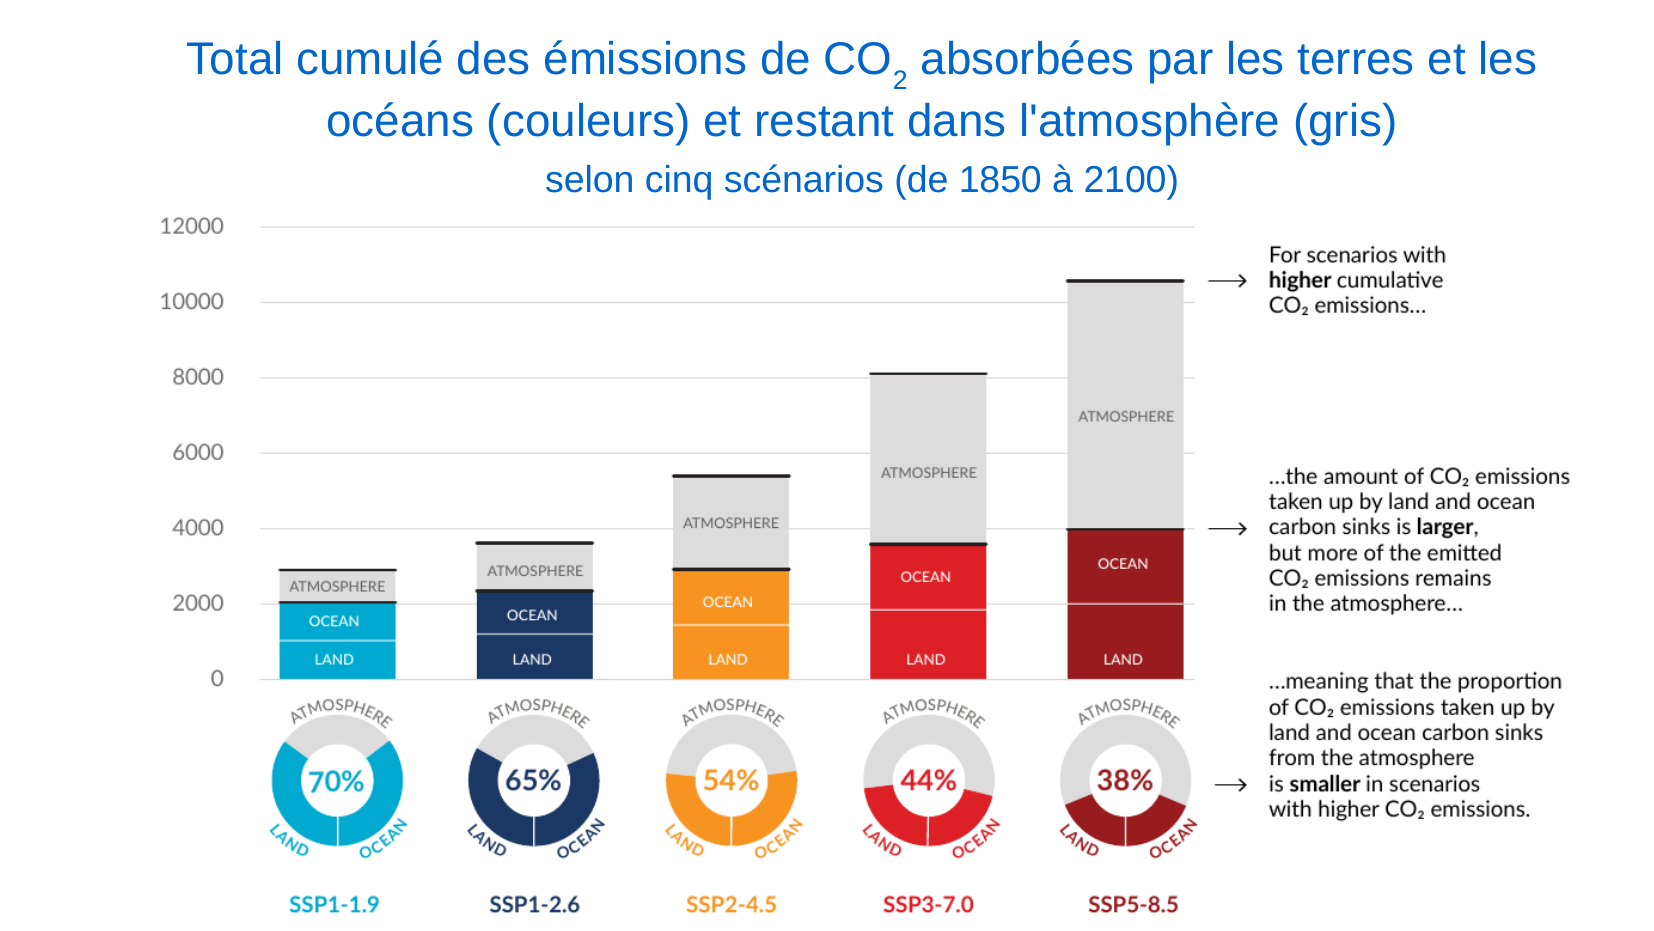

Total cumulé des émissions de CO2 absorbées par les terres et les océans (couleurs) et restant dans l'atmosphère (gris)
selon cinq scénarios (de 1850 à 2100)